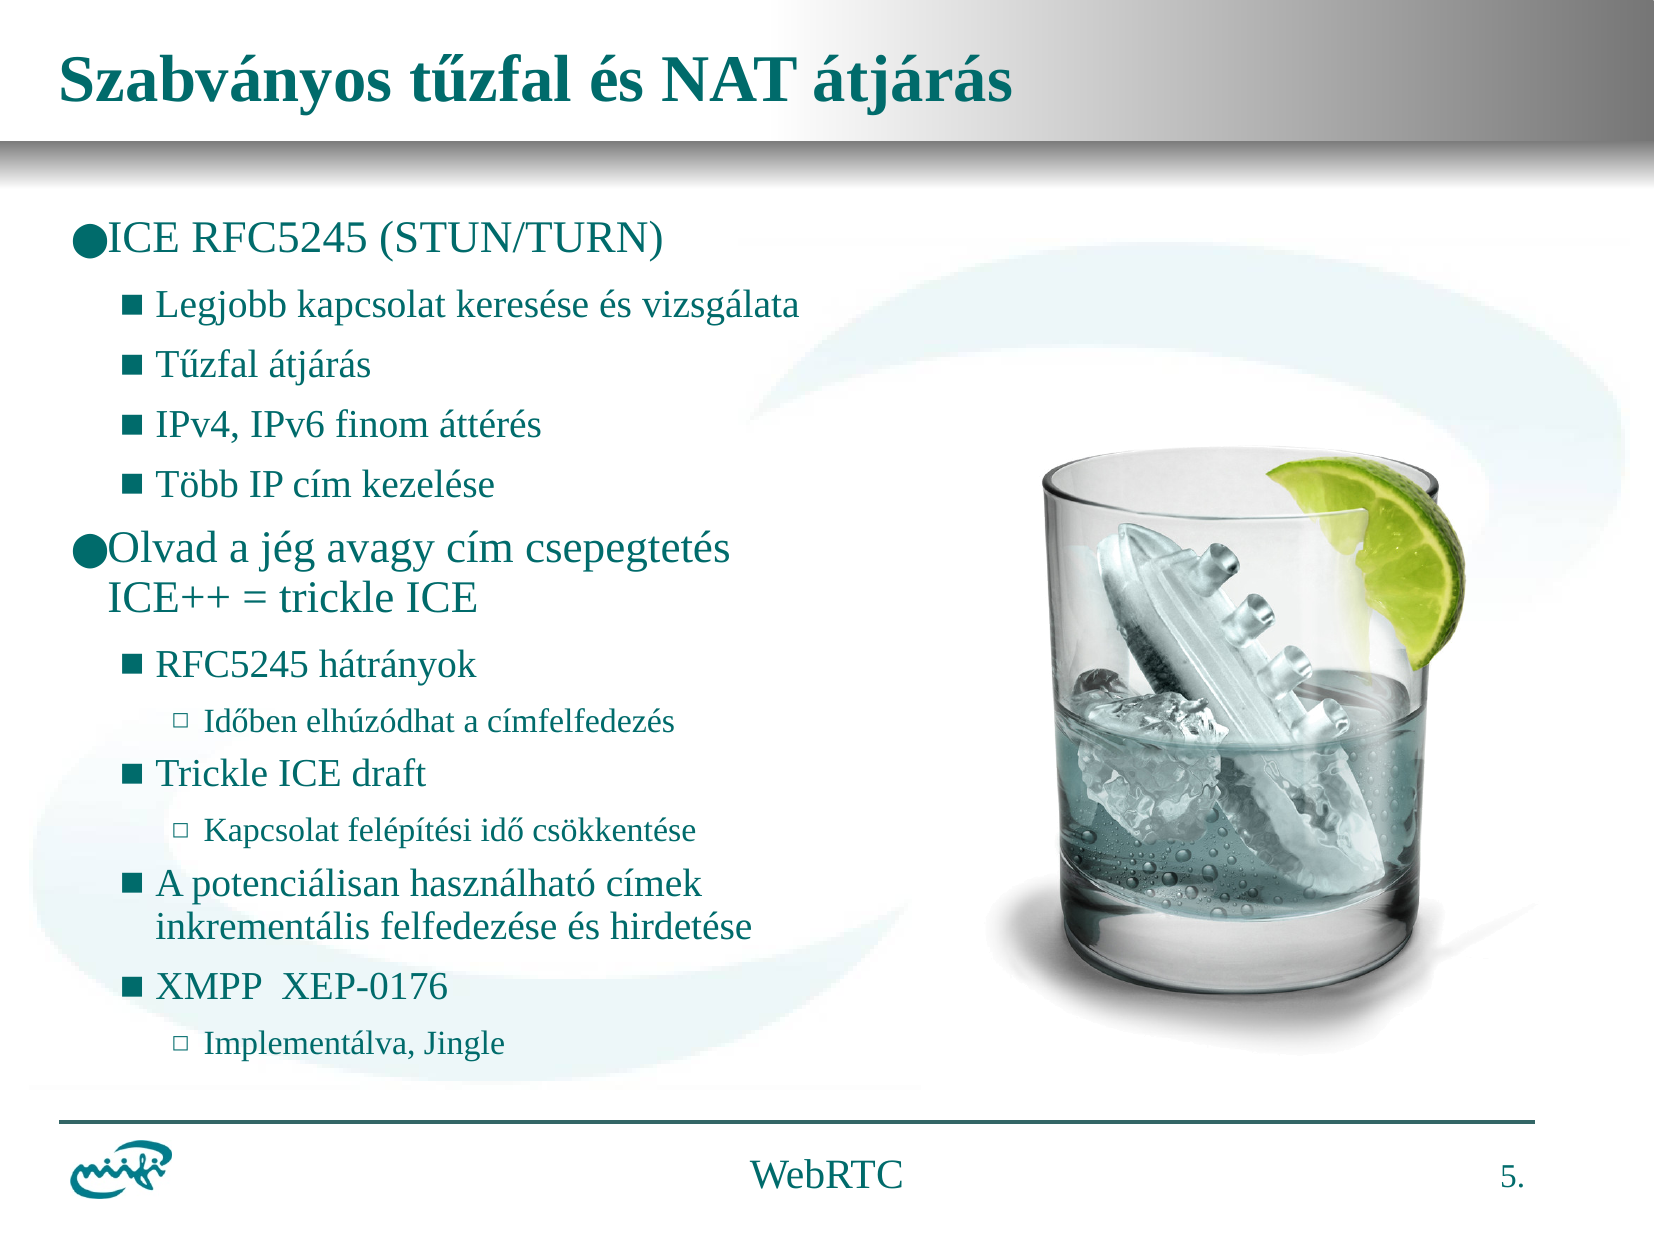

# Szabványos tűzfal és NAT átjárás
ICE RFC5245 (STUN/TURN)
Legjobb kapcsolat keresése és vizsgálata
Tűzfal átjárás
IPv4, IPv6 finom áttérés
Több IP cím kezelése
Olvad a jég avagy cím csepegtetés ICE++ = trickle ICE
RFC5245 hátrányok
Időben elhúzódhat a címfelfedezés
Trickle ICE draft
Kapcsolat felépítési idő csökkentése
A potenciálisan használható címek inkrementális felfedezése és hirdetése
XMPP XEP-0176
Implementálva, Jingle
WebRTC
5